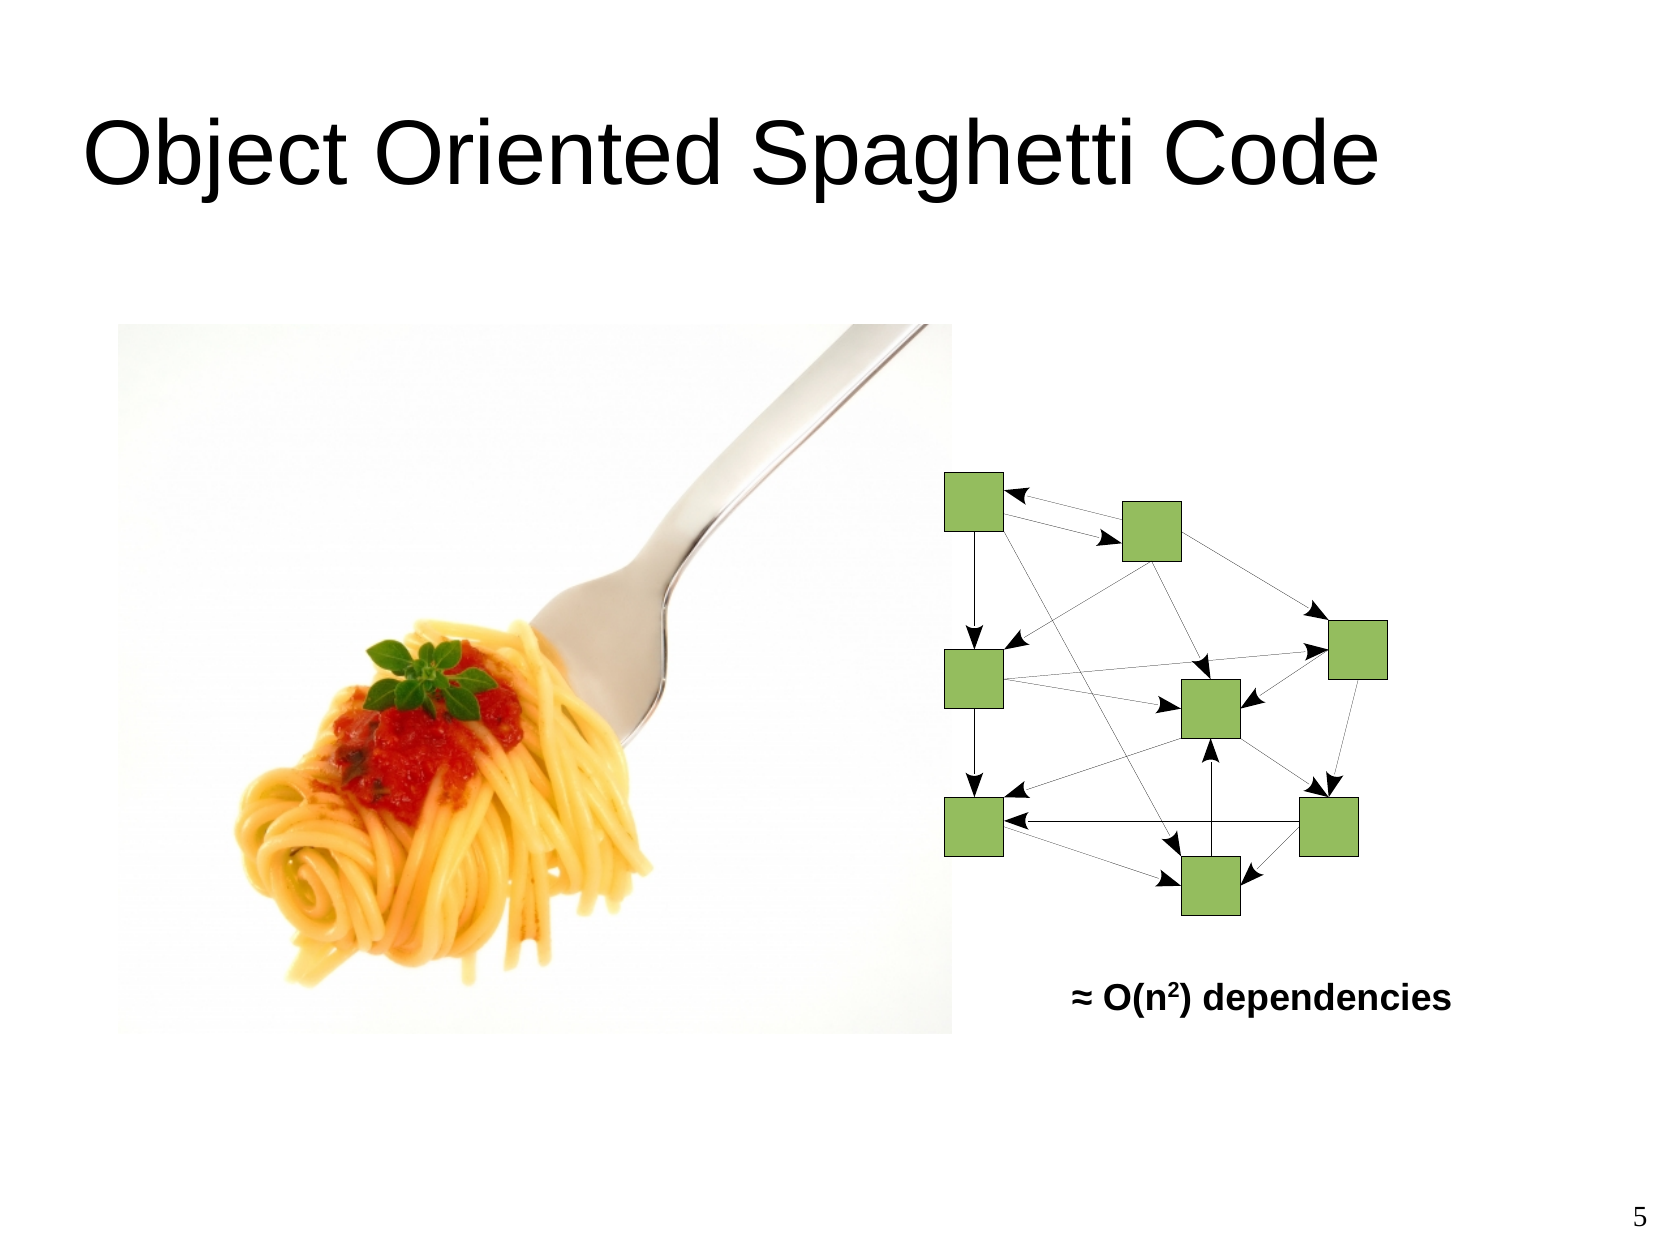

# Object Oriented Spaghetti Code
≈ O(n2) dependencies
5